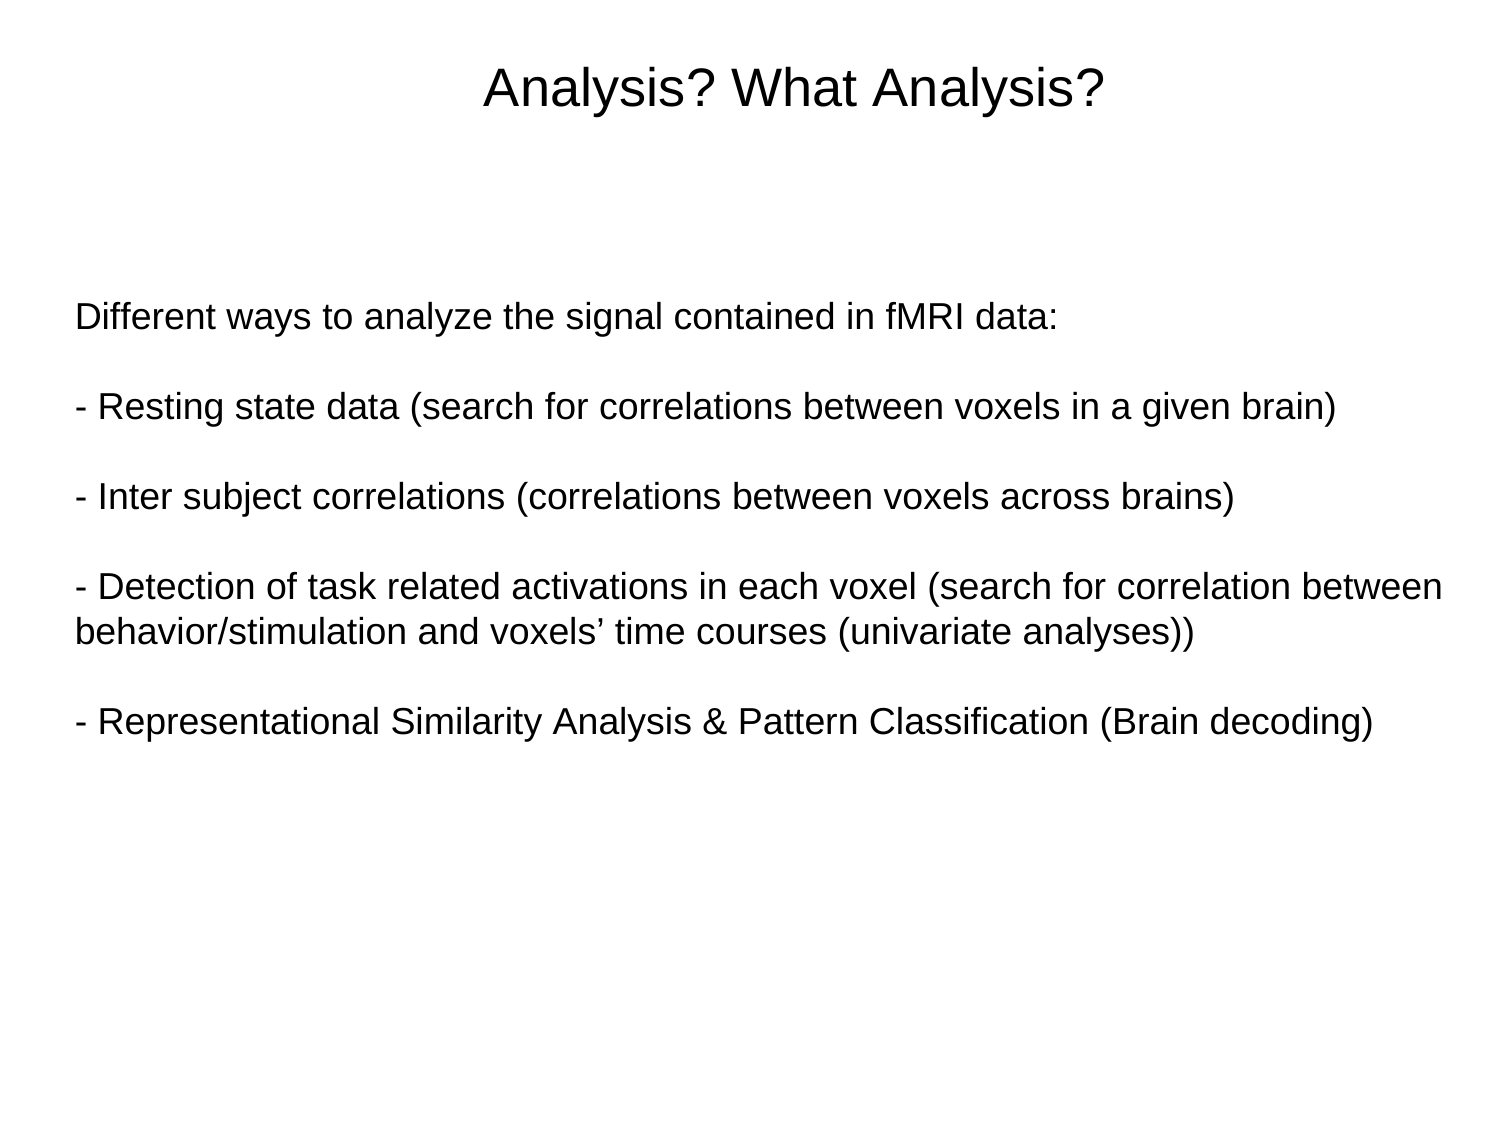

Analysis? What Analysis?
Different ways to analyze the signal contained in fMRI data:
- Resting state data (search for correlations between voxels in a given brain)
- Inter subject correlations (correlations between voxels across brains)
- Detection of task related activations in each voxel (search for correlation between behavior/stimulation and voxels’ time courses (univariate analyses))
- Representational Similarity Analysis & Pattern Classification (Brain decoding)